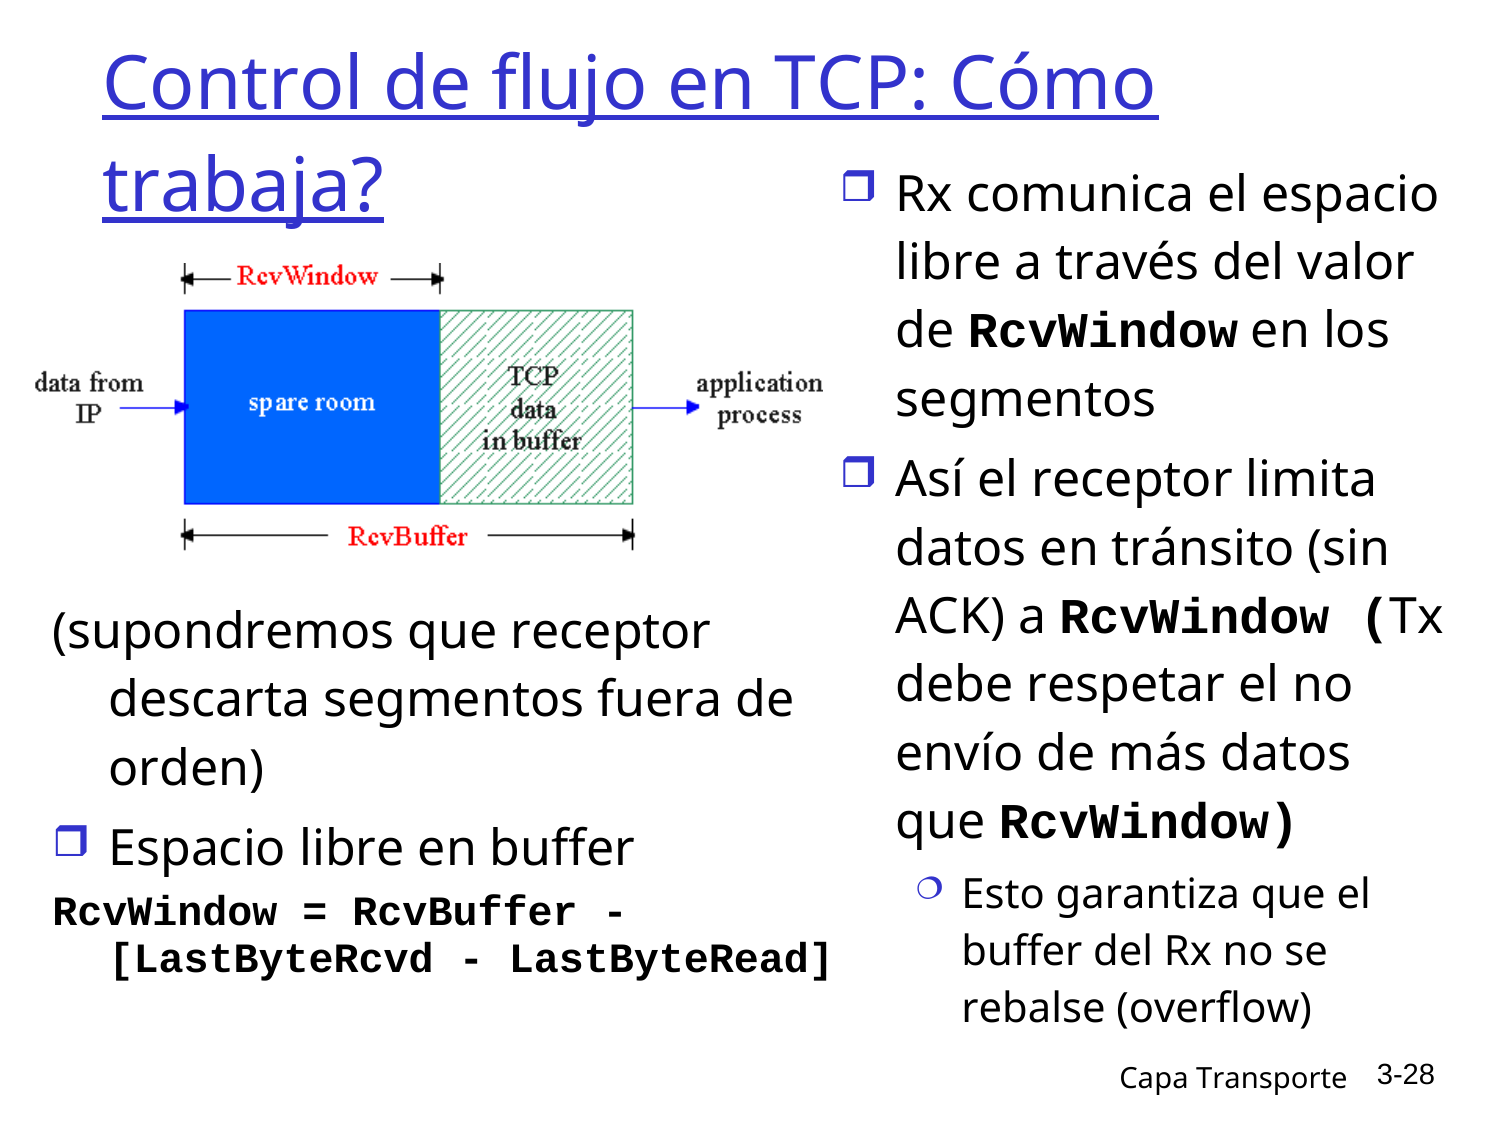

# Control de flujo en TCP: Cómo trabaja?
Rx comunica el espacio libre a través del valor de RcvWindow en los segmentos
Así el receptor limita datos en tránsito (sin ACK) a RcvWindow (Tx debe respetar el no envío de más datos que RcvWindow)
Esto garantiza que el buffer del Rx no se rebalse (overflow)
(supondremos que receptor descarta segmentos fuera de orden)
Espacio libre en buffer
RcvWindow = RcvBuffer -[LastByteRcvd - LastByteRead]
28